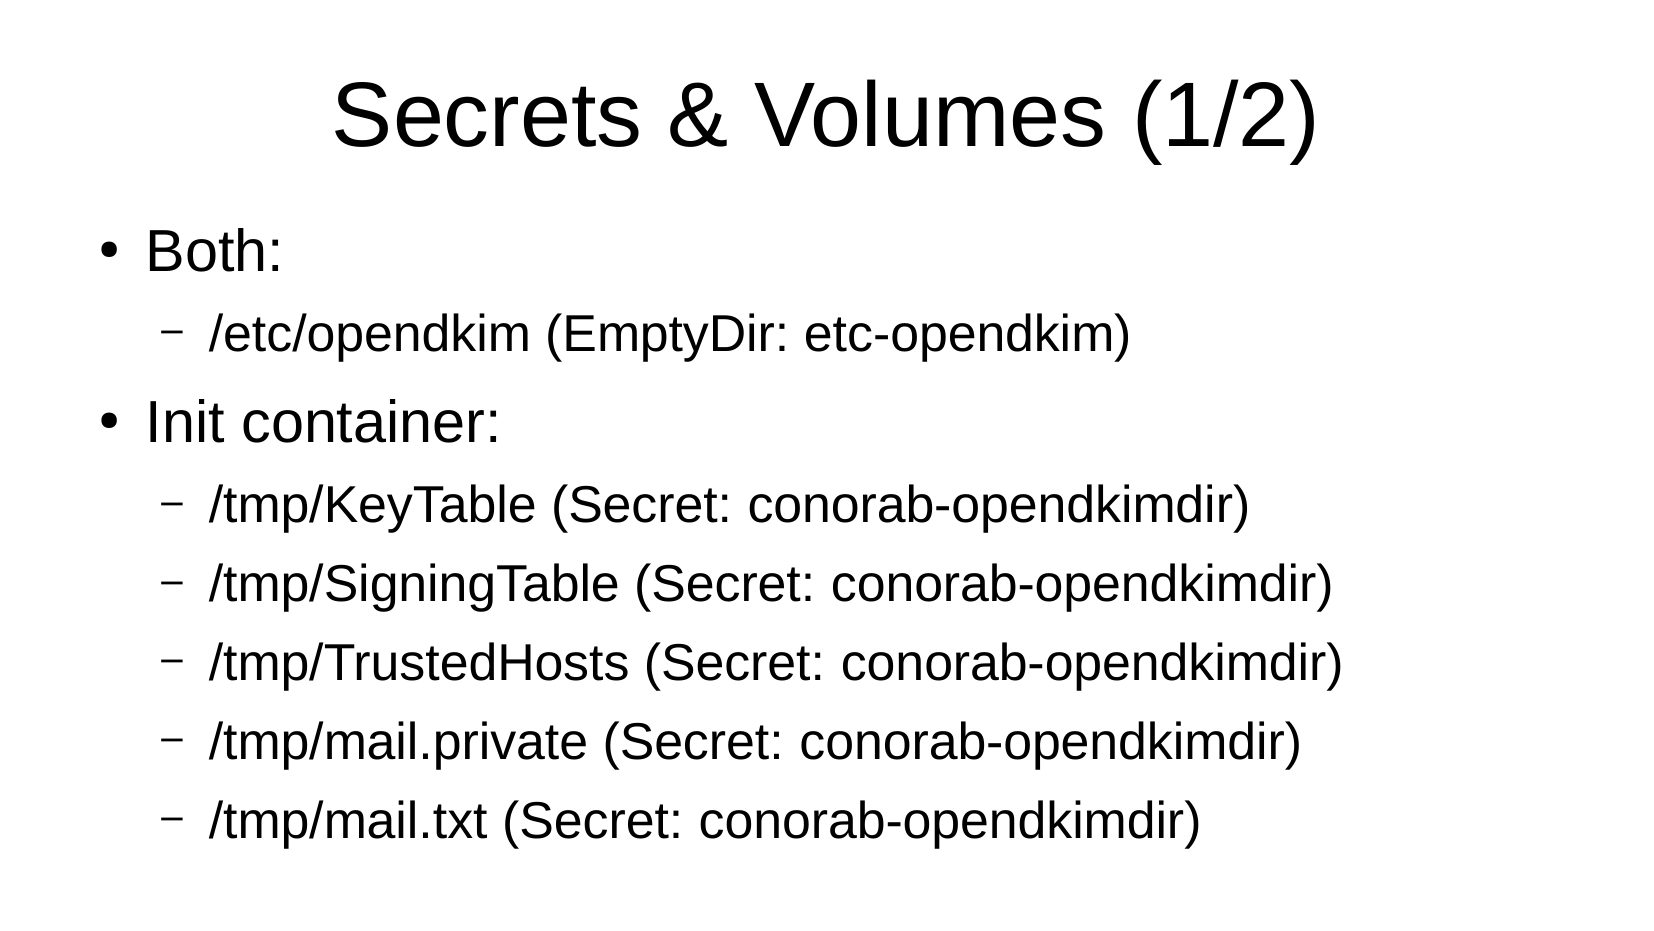

# Secrets & Volumes (1/2)
Both:
/etc/opendkim (EmptyDir: etc-opendkim)
Init container:
/tmp/KeyTable (Secret: conorab-opendkimdir)
/tmp/SigningTable (Secret: conorab-opendkimdir)
/tmp/TrustedHosts (Secret: conorab-opendkimdir)
/tmp/mail.private (Secret: conorab-opendkimdir)
/tmp/mail.txt (Secret: conorab-opendkimdir)